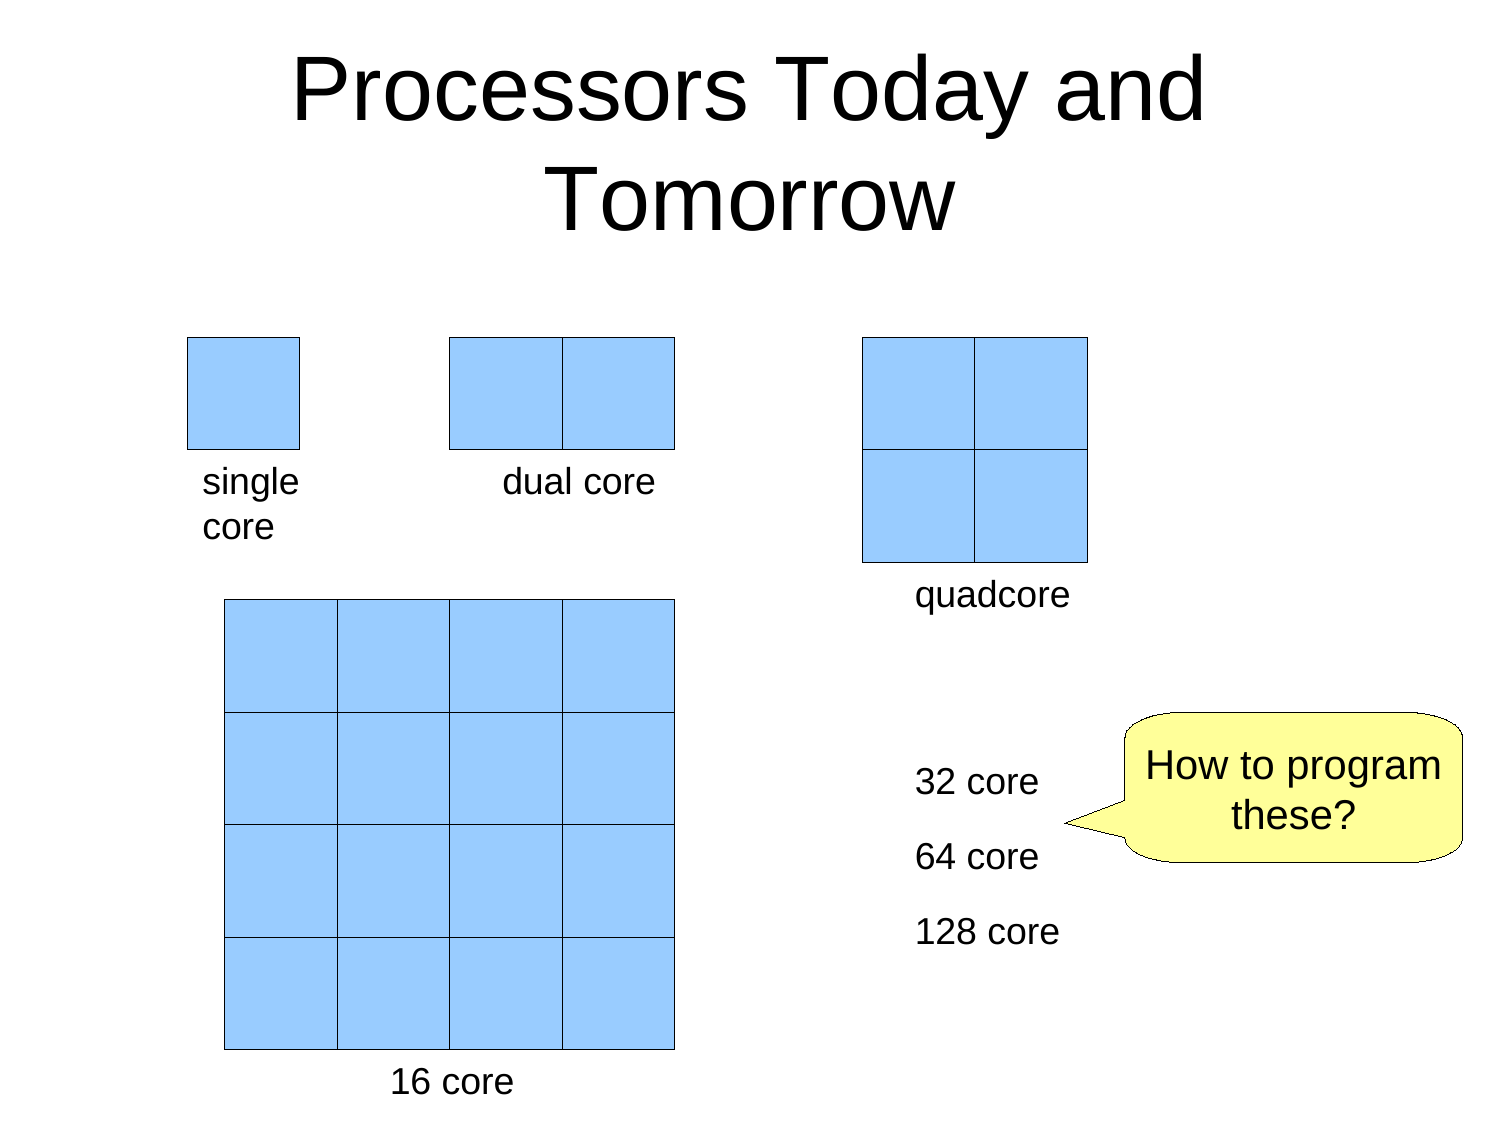

# Processors Today and Tomorrow
single core
dual core
quadcore
How to program
these?
32 core
64 core
128 core
16 core